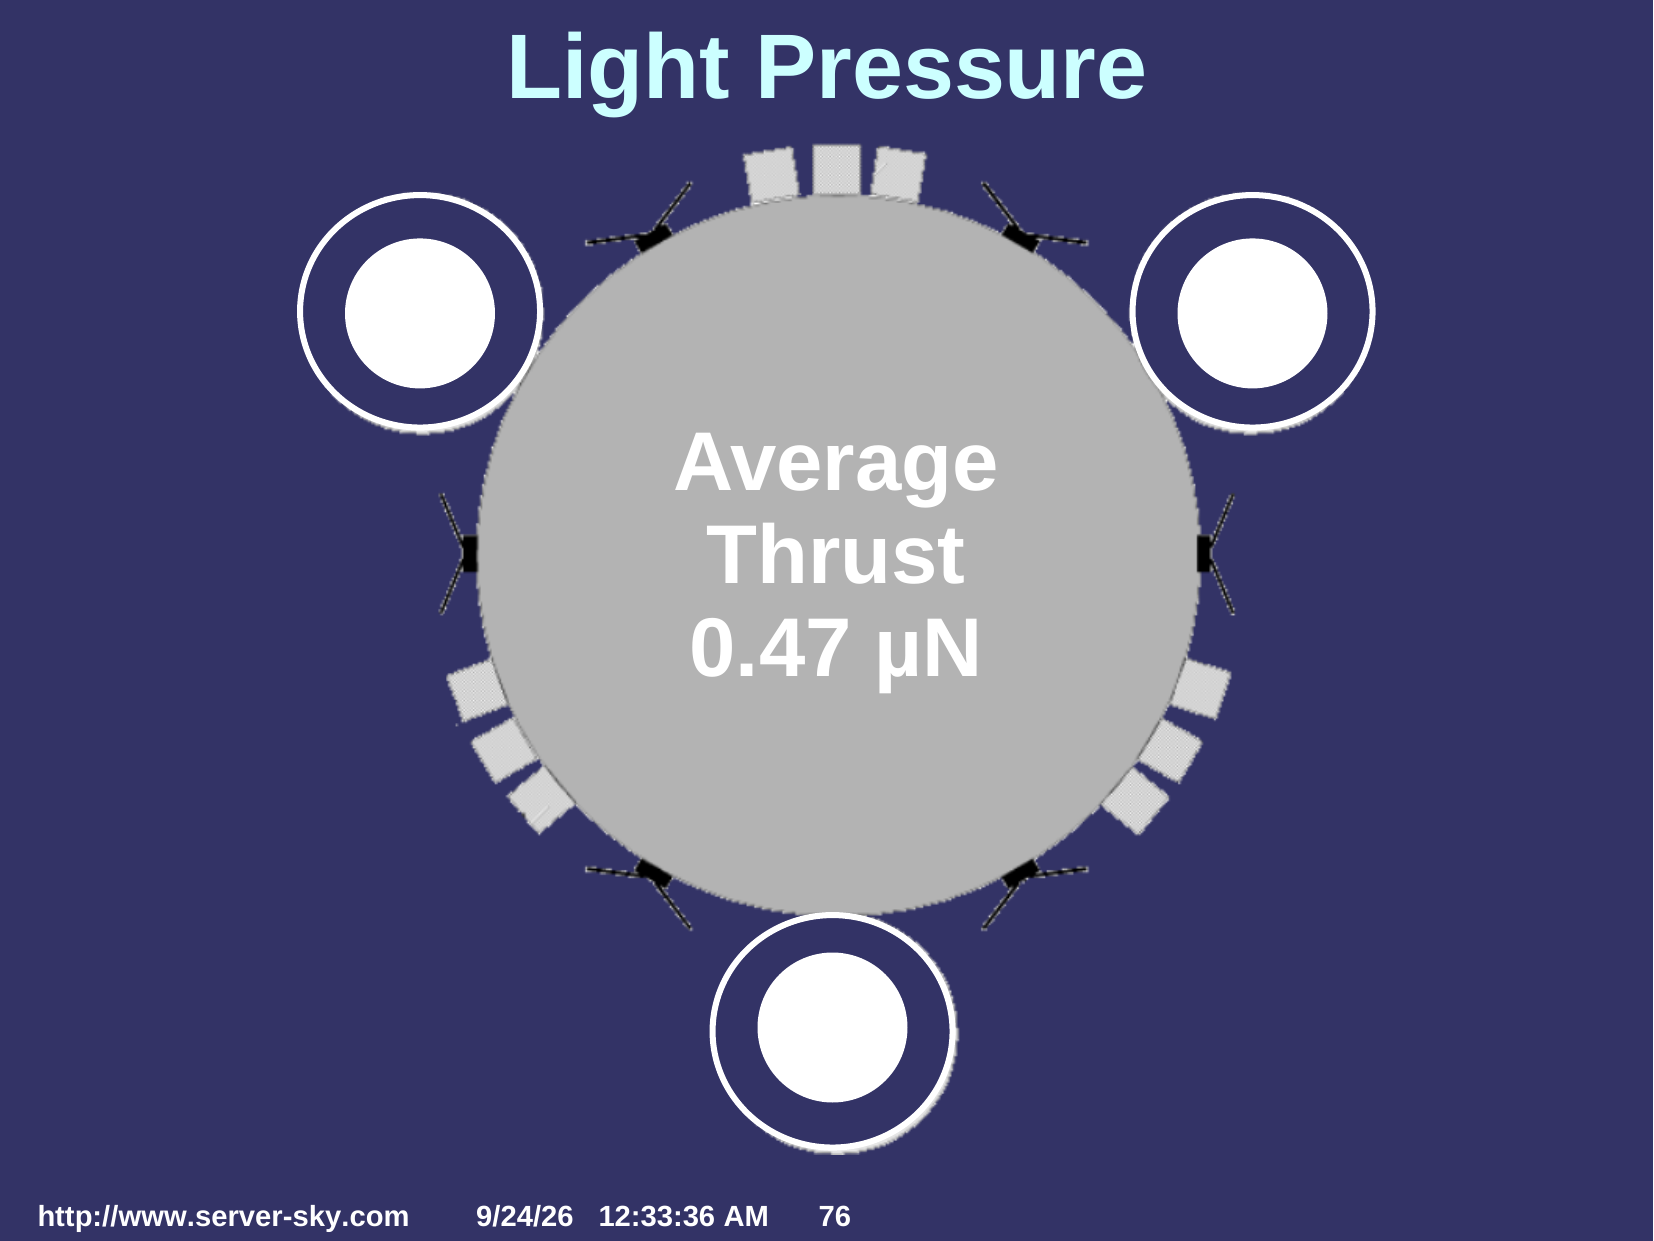

# Light Pressure
Average
Thrust
0.47 µN